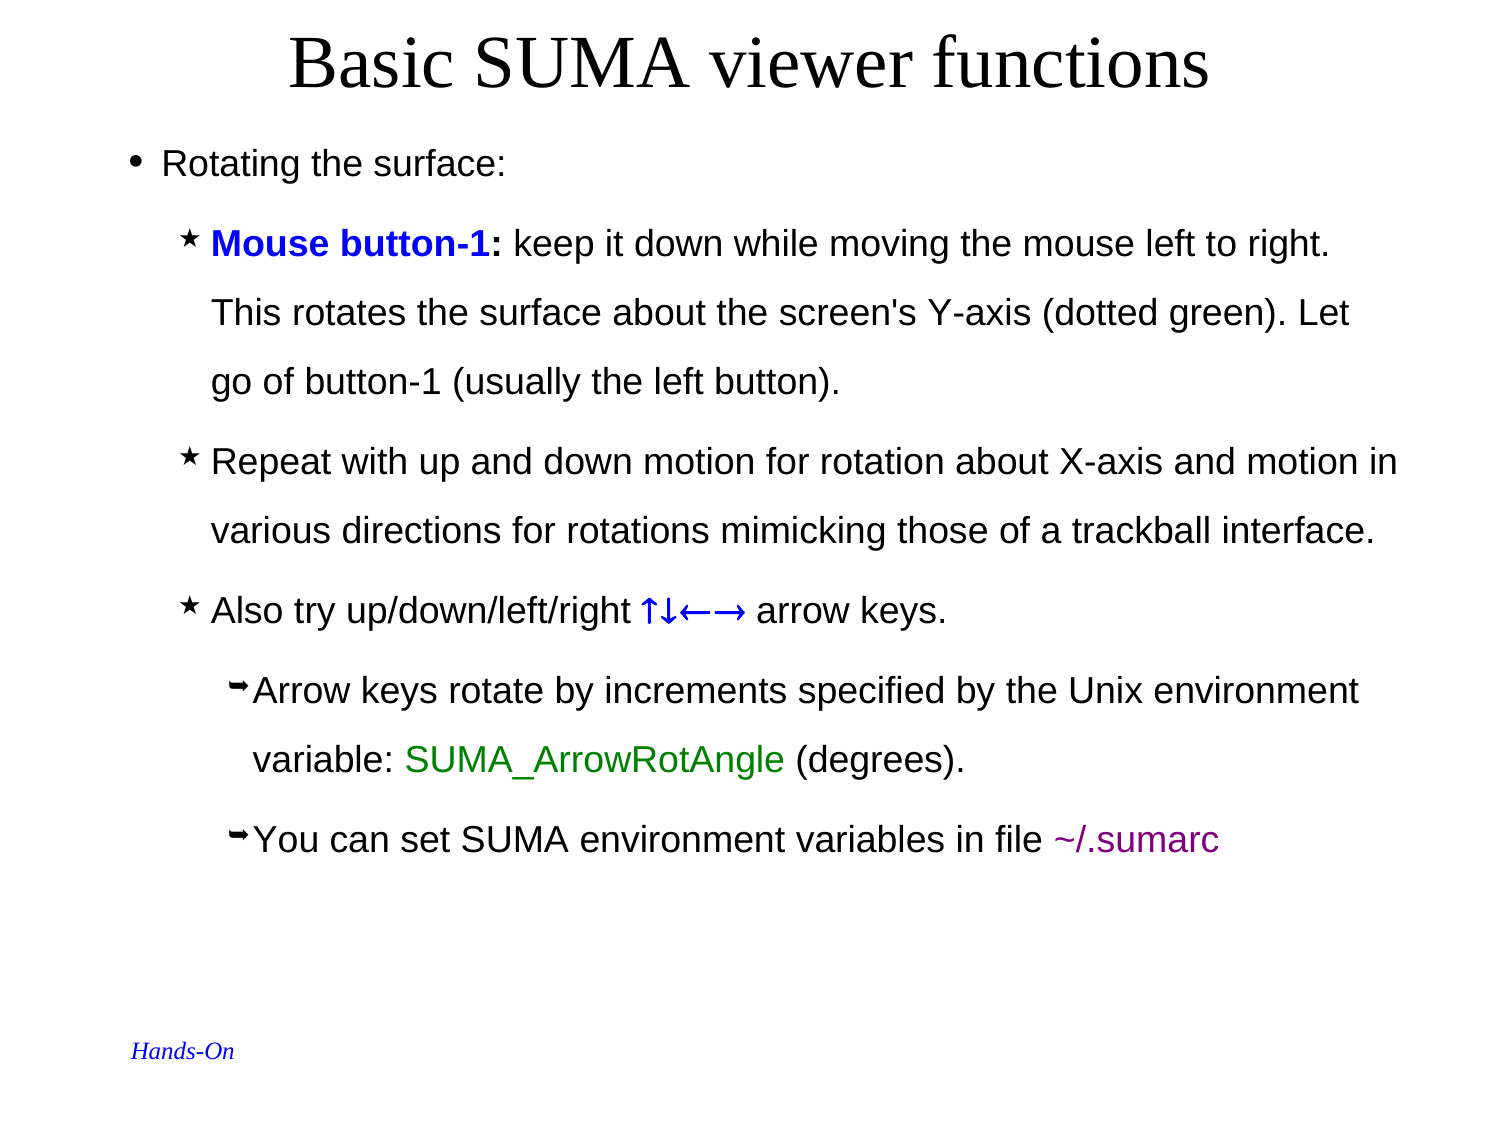

# Basic SUMA viewer functions
Rotating the surface:
Mouse button-1: keep it down while moving the mouse left to right. This rotates the surface about the screen's Y-axis (dotted green). Let go of button-1 (usually the left button).
Repeat with up and down motion for rotation about X-axis and motion in various directions for rotations mimicking those of a trackball interface.
Also try up/down/left/right     arrow keys.
Arrow keys rotate by increments specified by the Unix environment variable: SUMA_ArrowRotAngle (degrees).
You can set SUMA environment variables in file ~/.sumarc
Hands-On